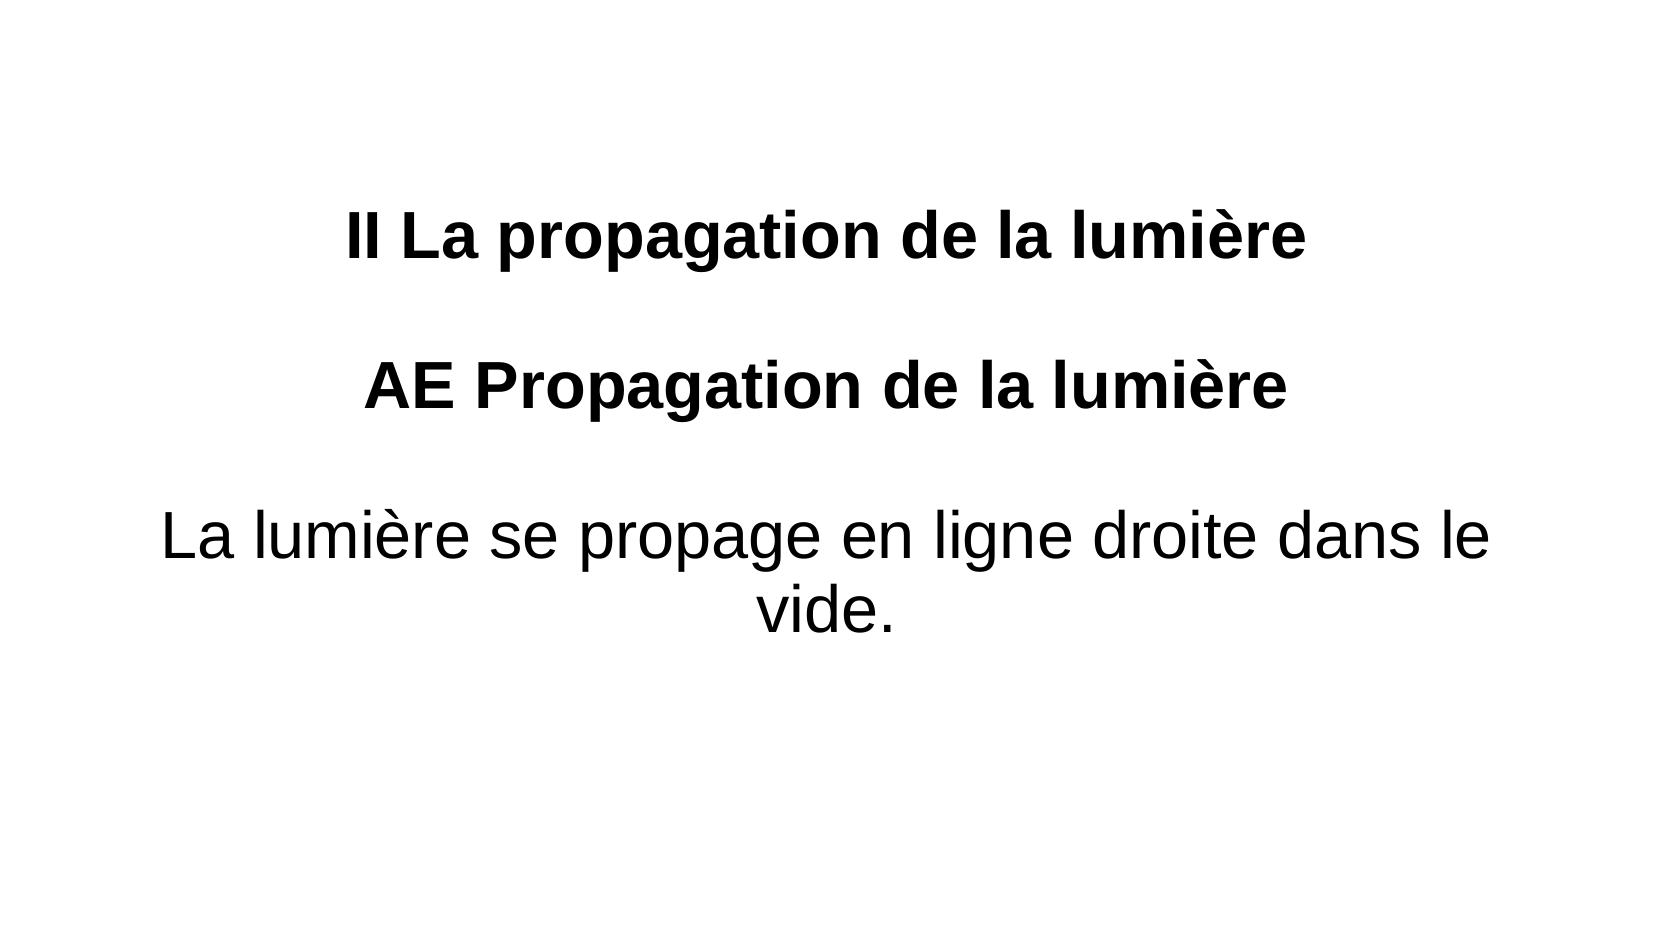

# II La propagation de la lumière
AE Propagation de la lumière
La lumière se propage en ligne droite dans le vide.